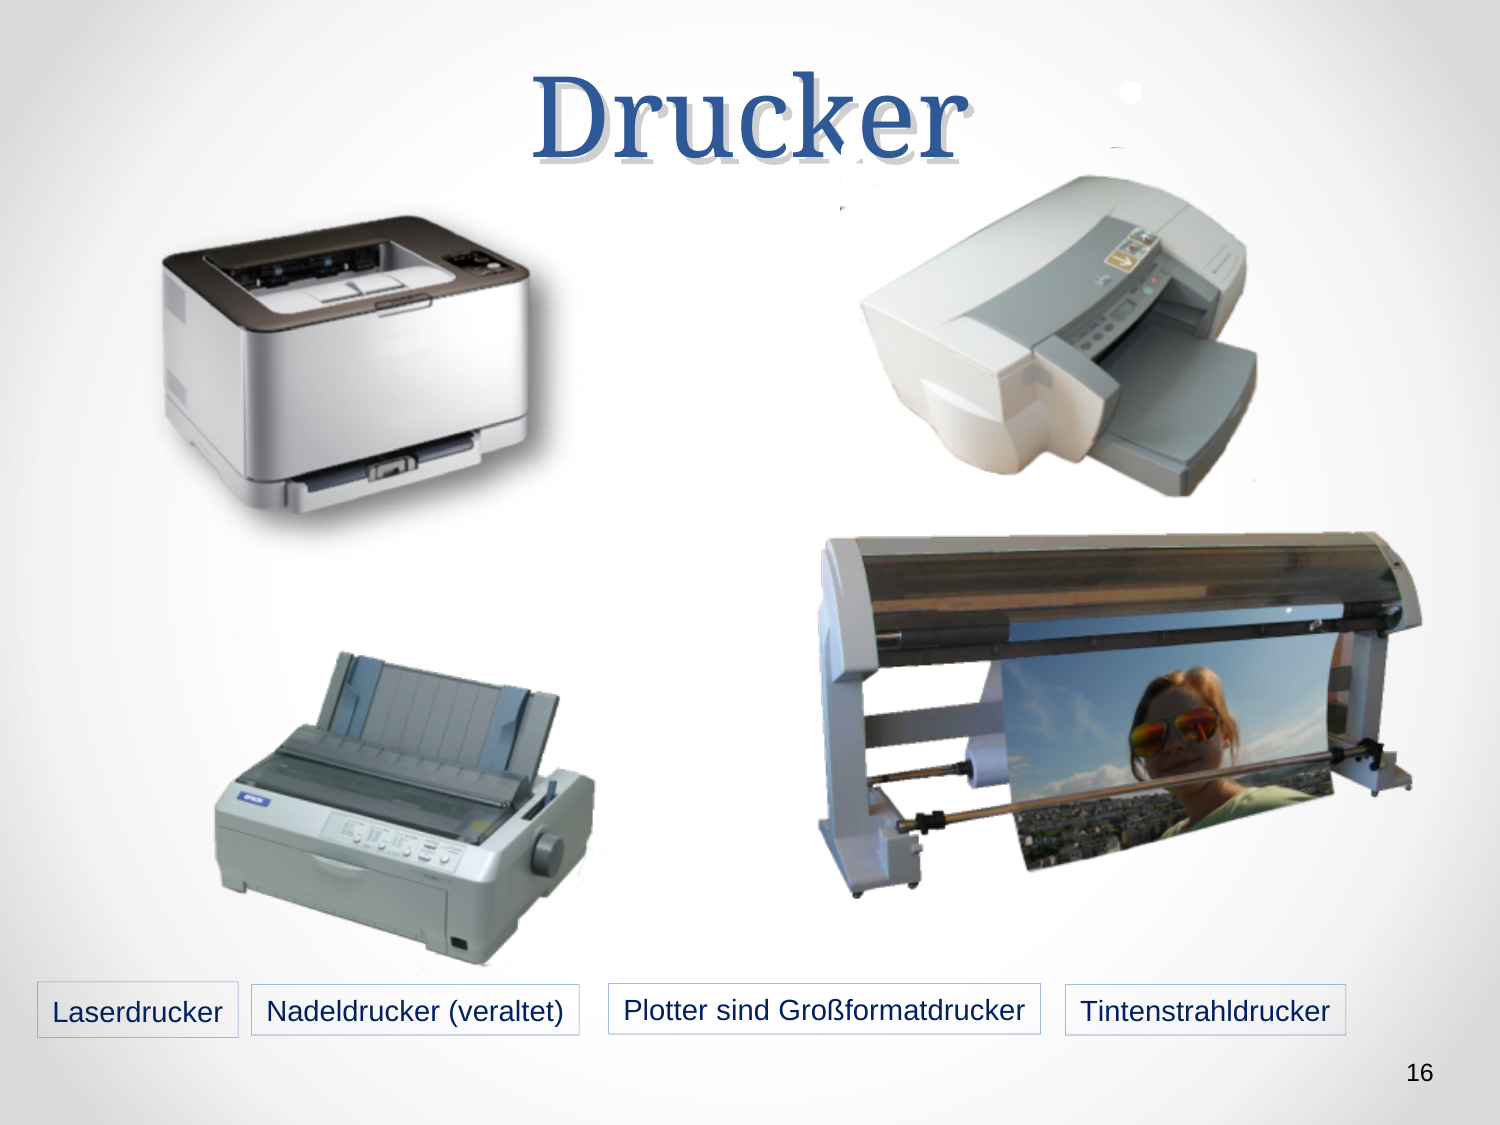

# Drucker
Laserdrucker‏
Plotter sind Großformatdrucker
Nadeldrucker (veraltet)‏
Tintenstrahldrucker